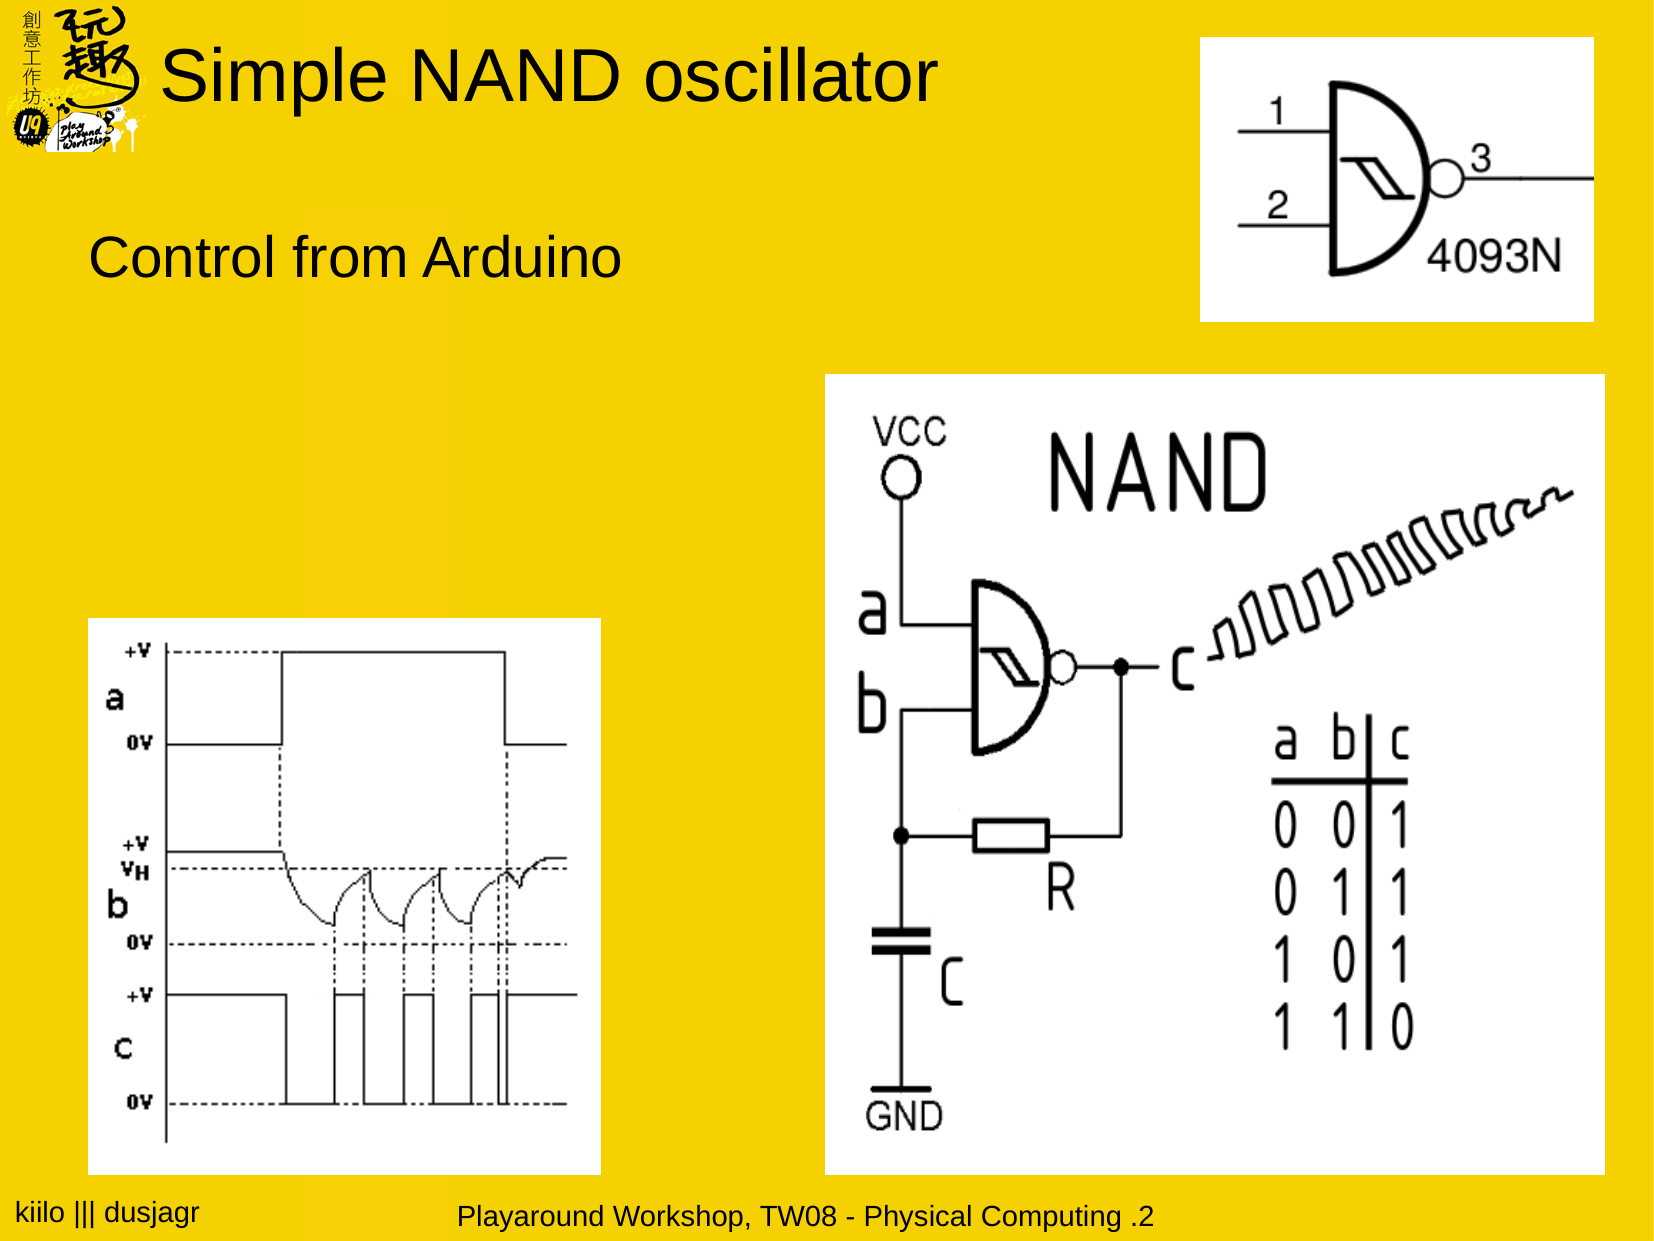

# Simple NAND oscillator
Control from Arduino
Playaround Workshop, TW08 - Physical Computing .2